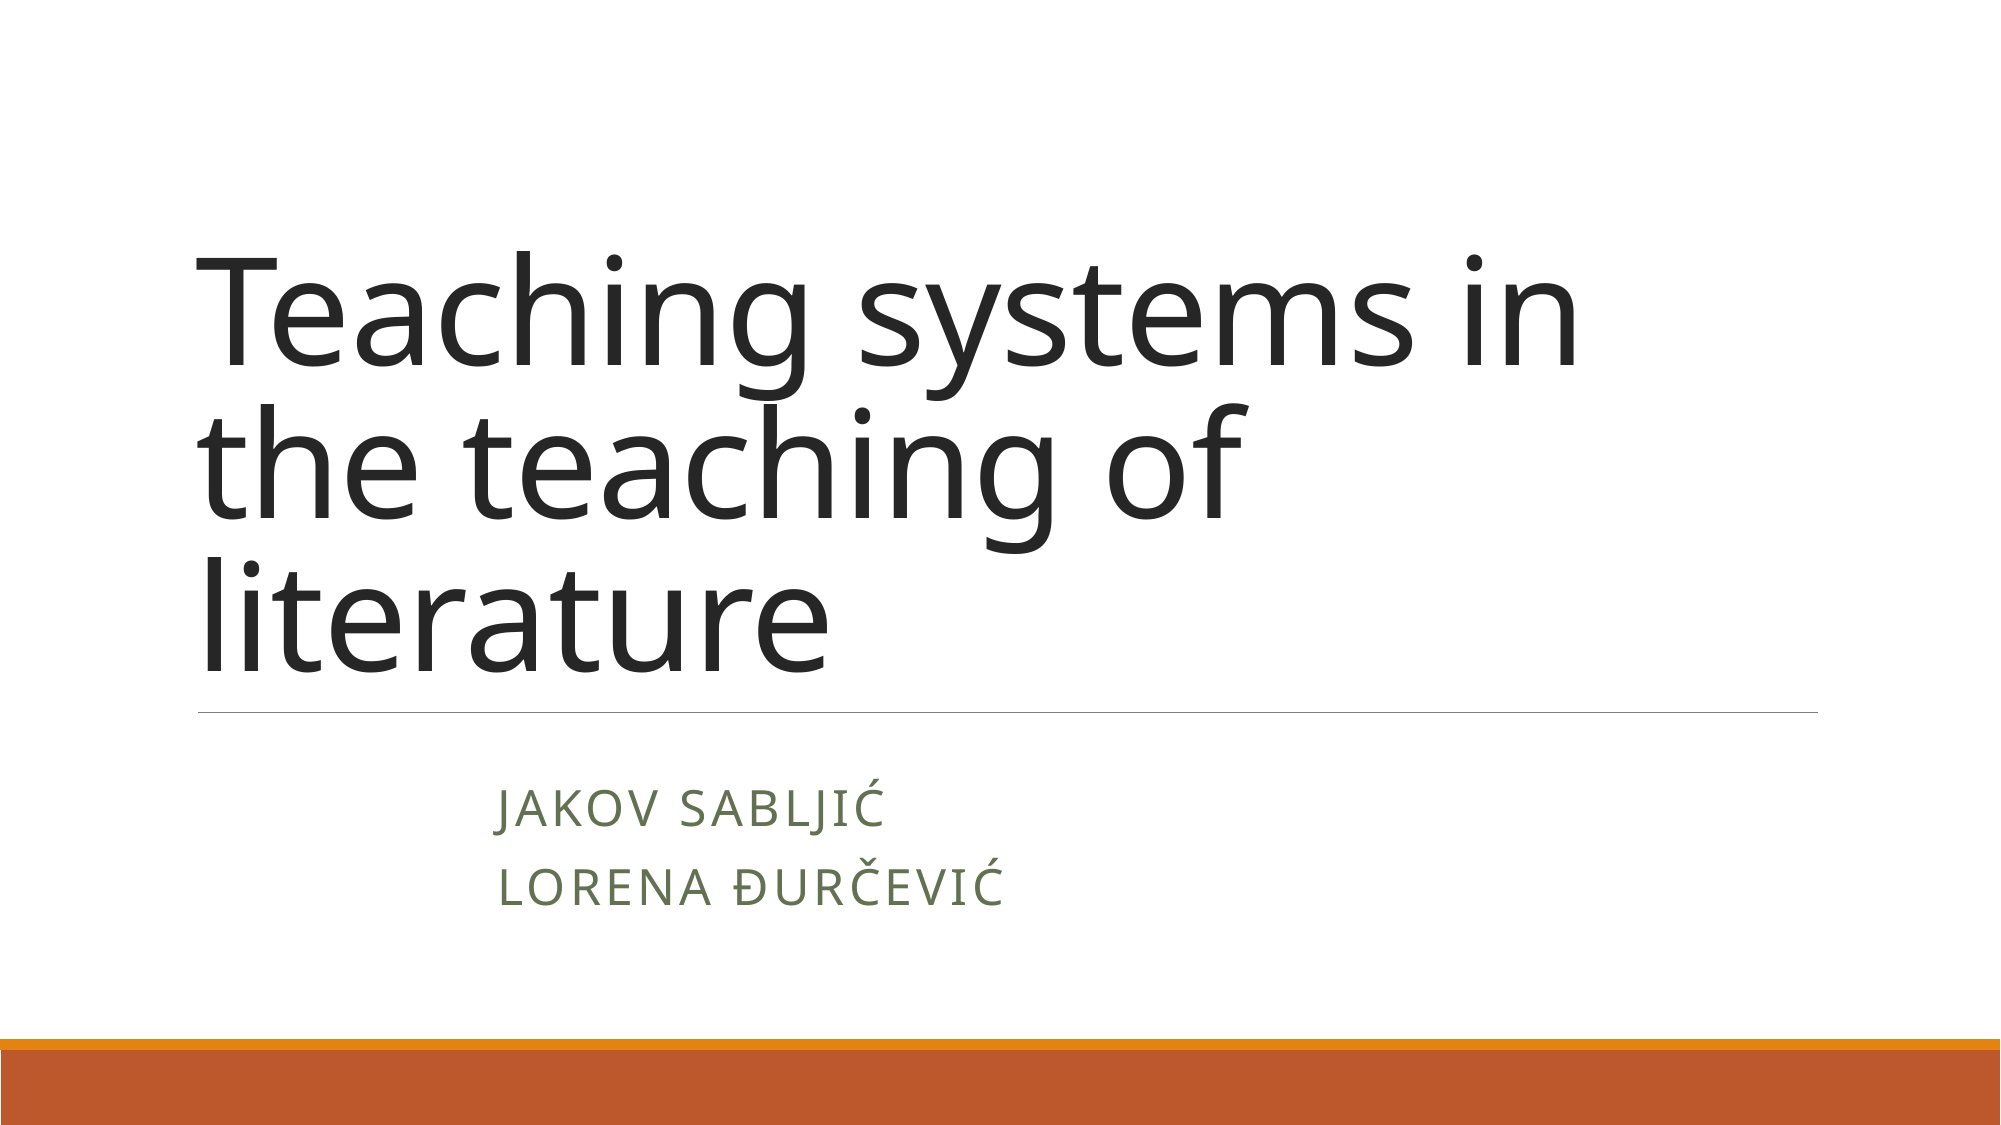

# Teaching systems in the teaching of literature
Jakov Sabljić
Lorena Đurčević